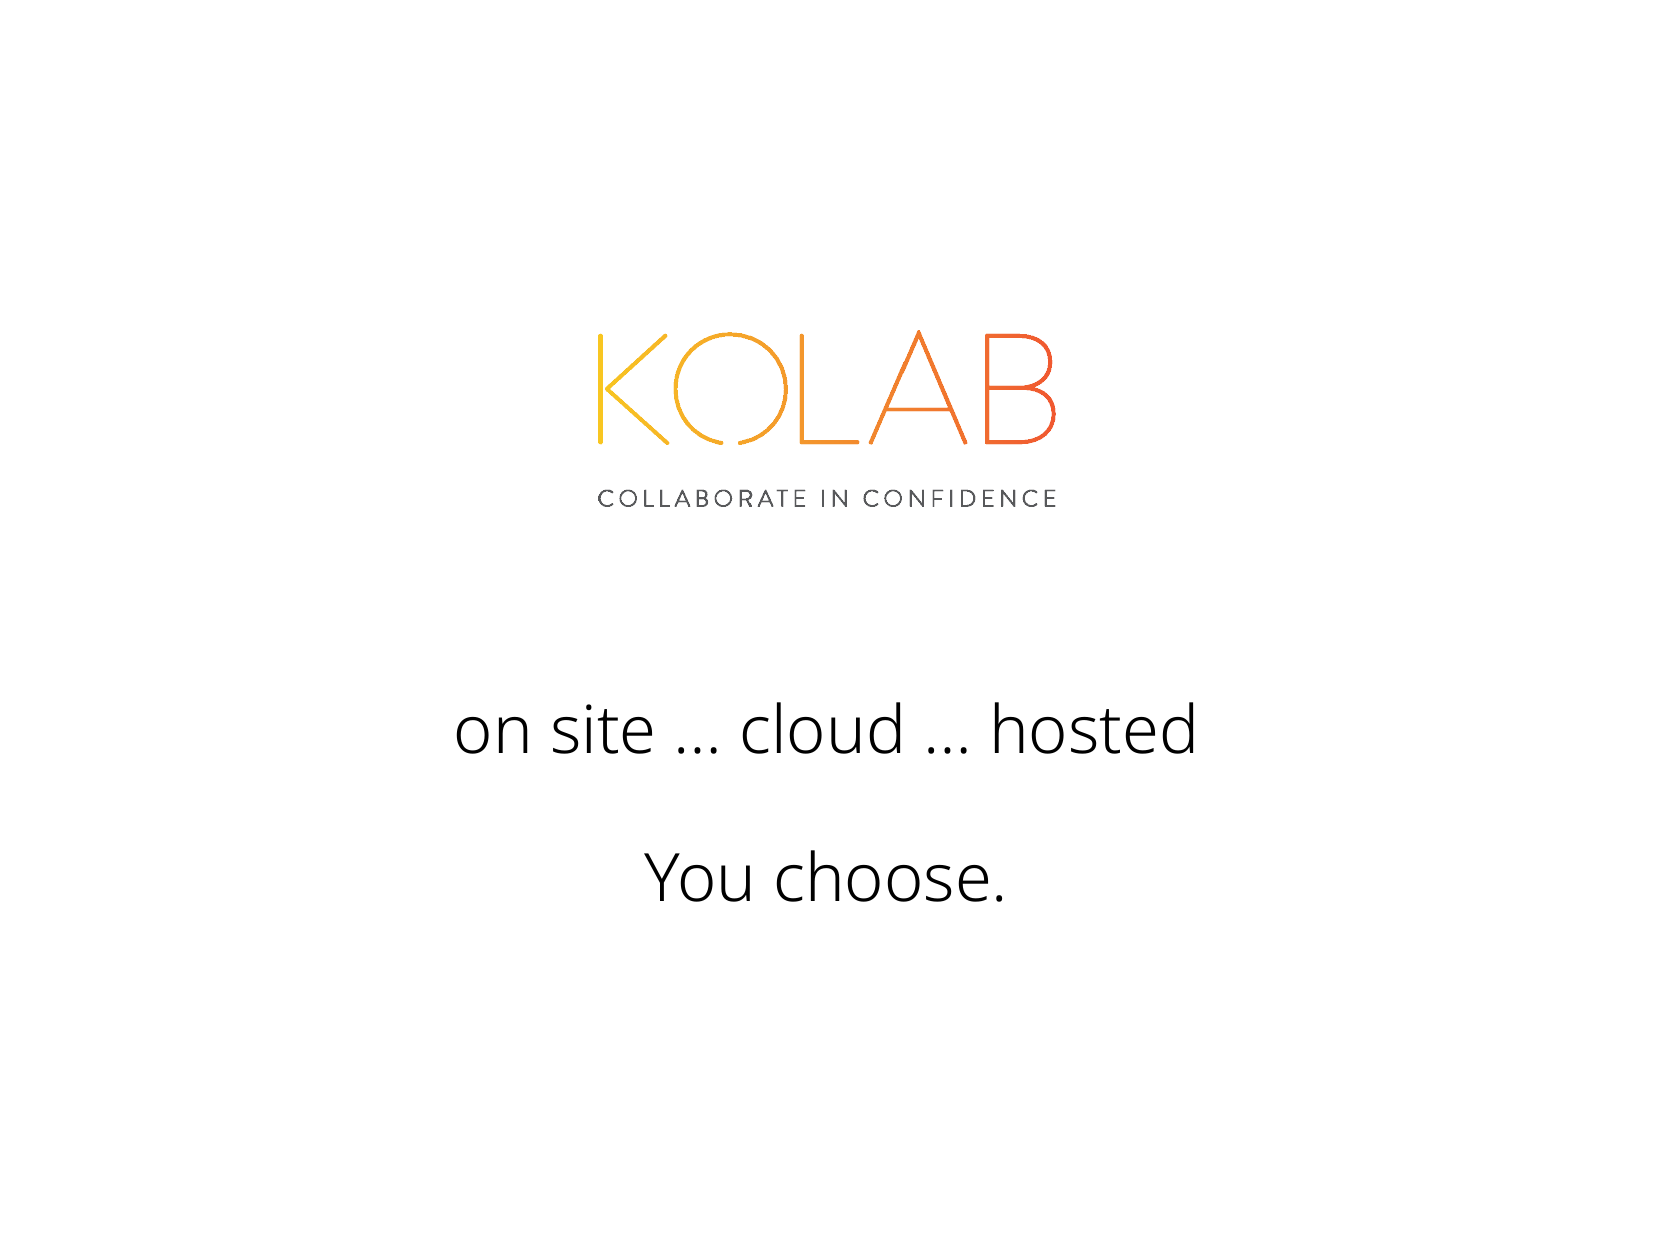

# on site … cloud … hosted
You choose.